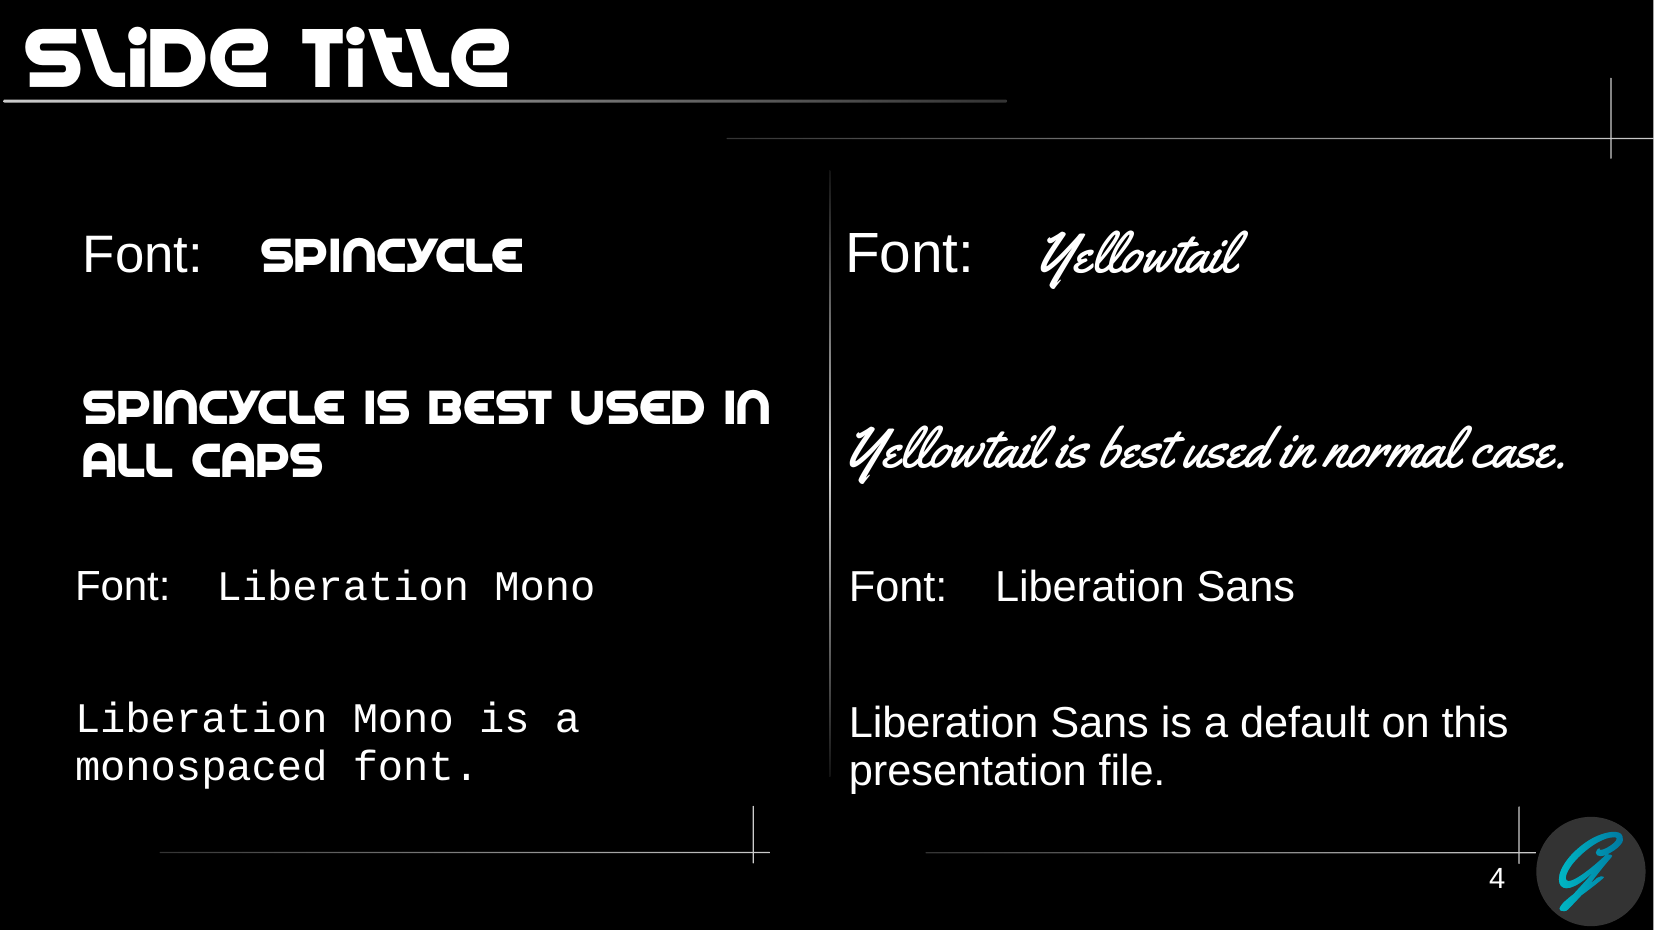

# Slide Title
Font:	Yellowtail
Yellowtail is best used in normal case.
Font:		SPINCYCLE
SPINCYCLE IS BEST USED IN ALL CAPS
Font:		Liberation Mono
Liberation Mono is a monospaced font.
Font:		Liberation Sans
Liberation Sans is a default on this presentation file.
4